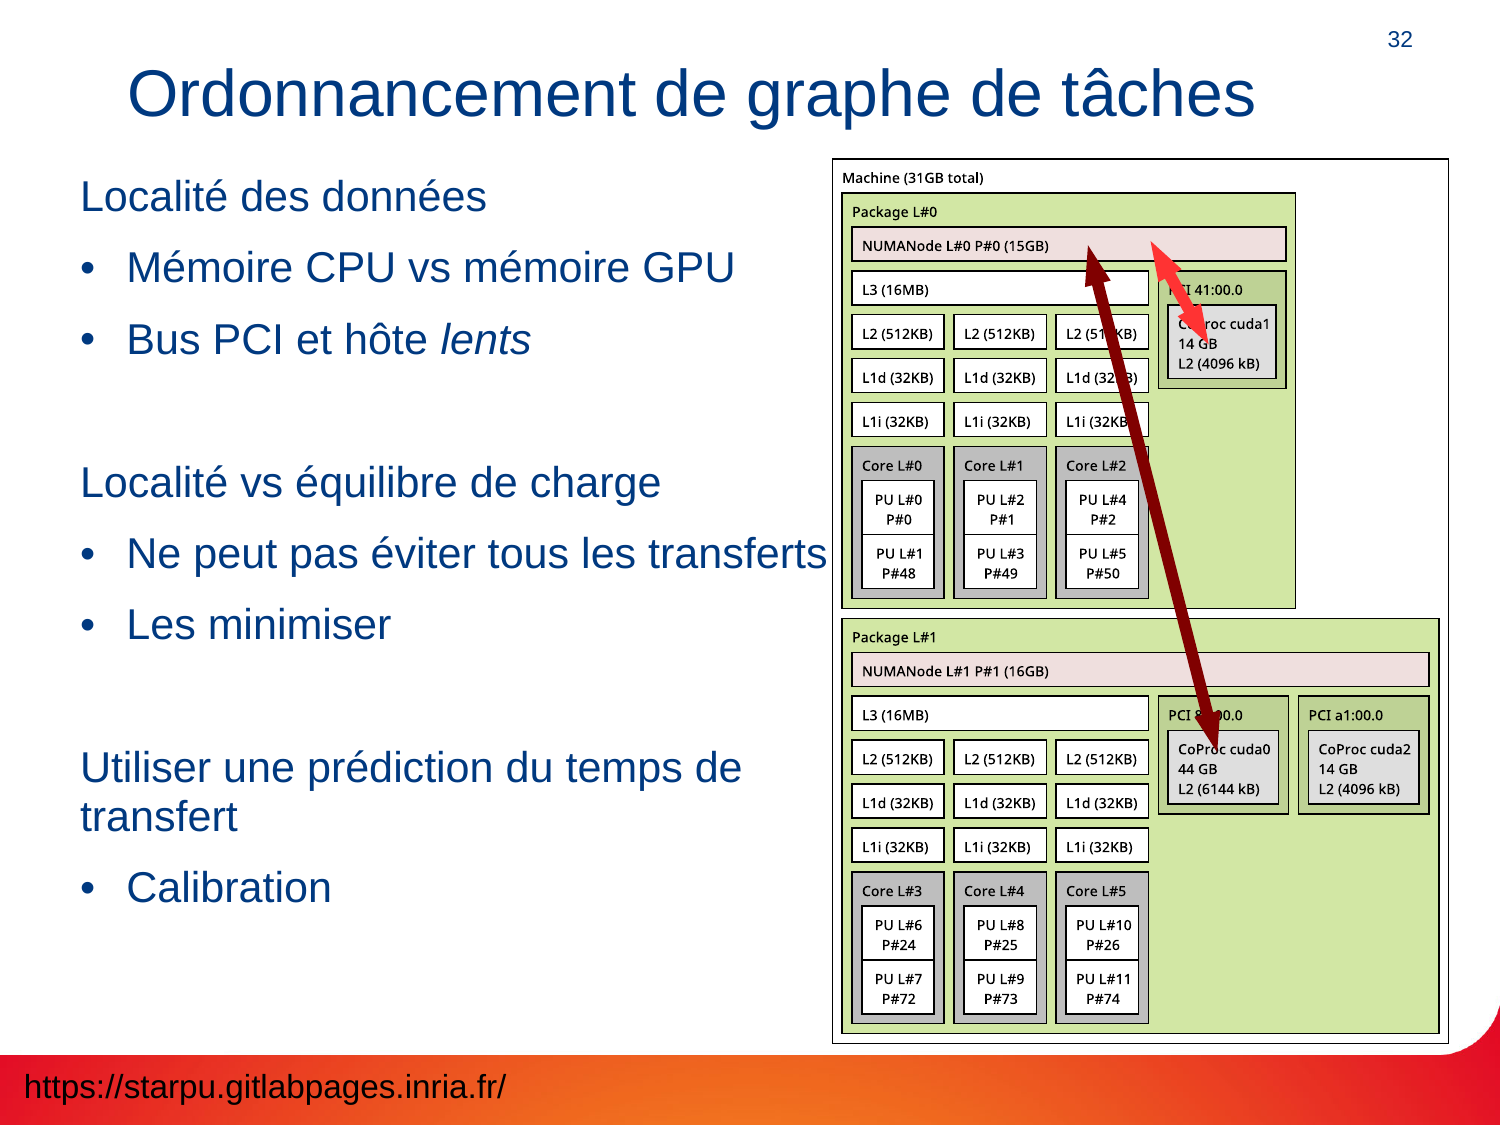

# Ordonnancement de graphe de tâches
Localité des données
Mémoire CPU vs mémoire GPU
Bus PCI et hôte lents
Localité vs équilibre de charge
Ne peut pas éviter tous les transferts
Les minimiser
Utiliser une prédiction du temps de
transfert
Calibration